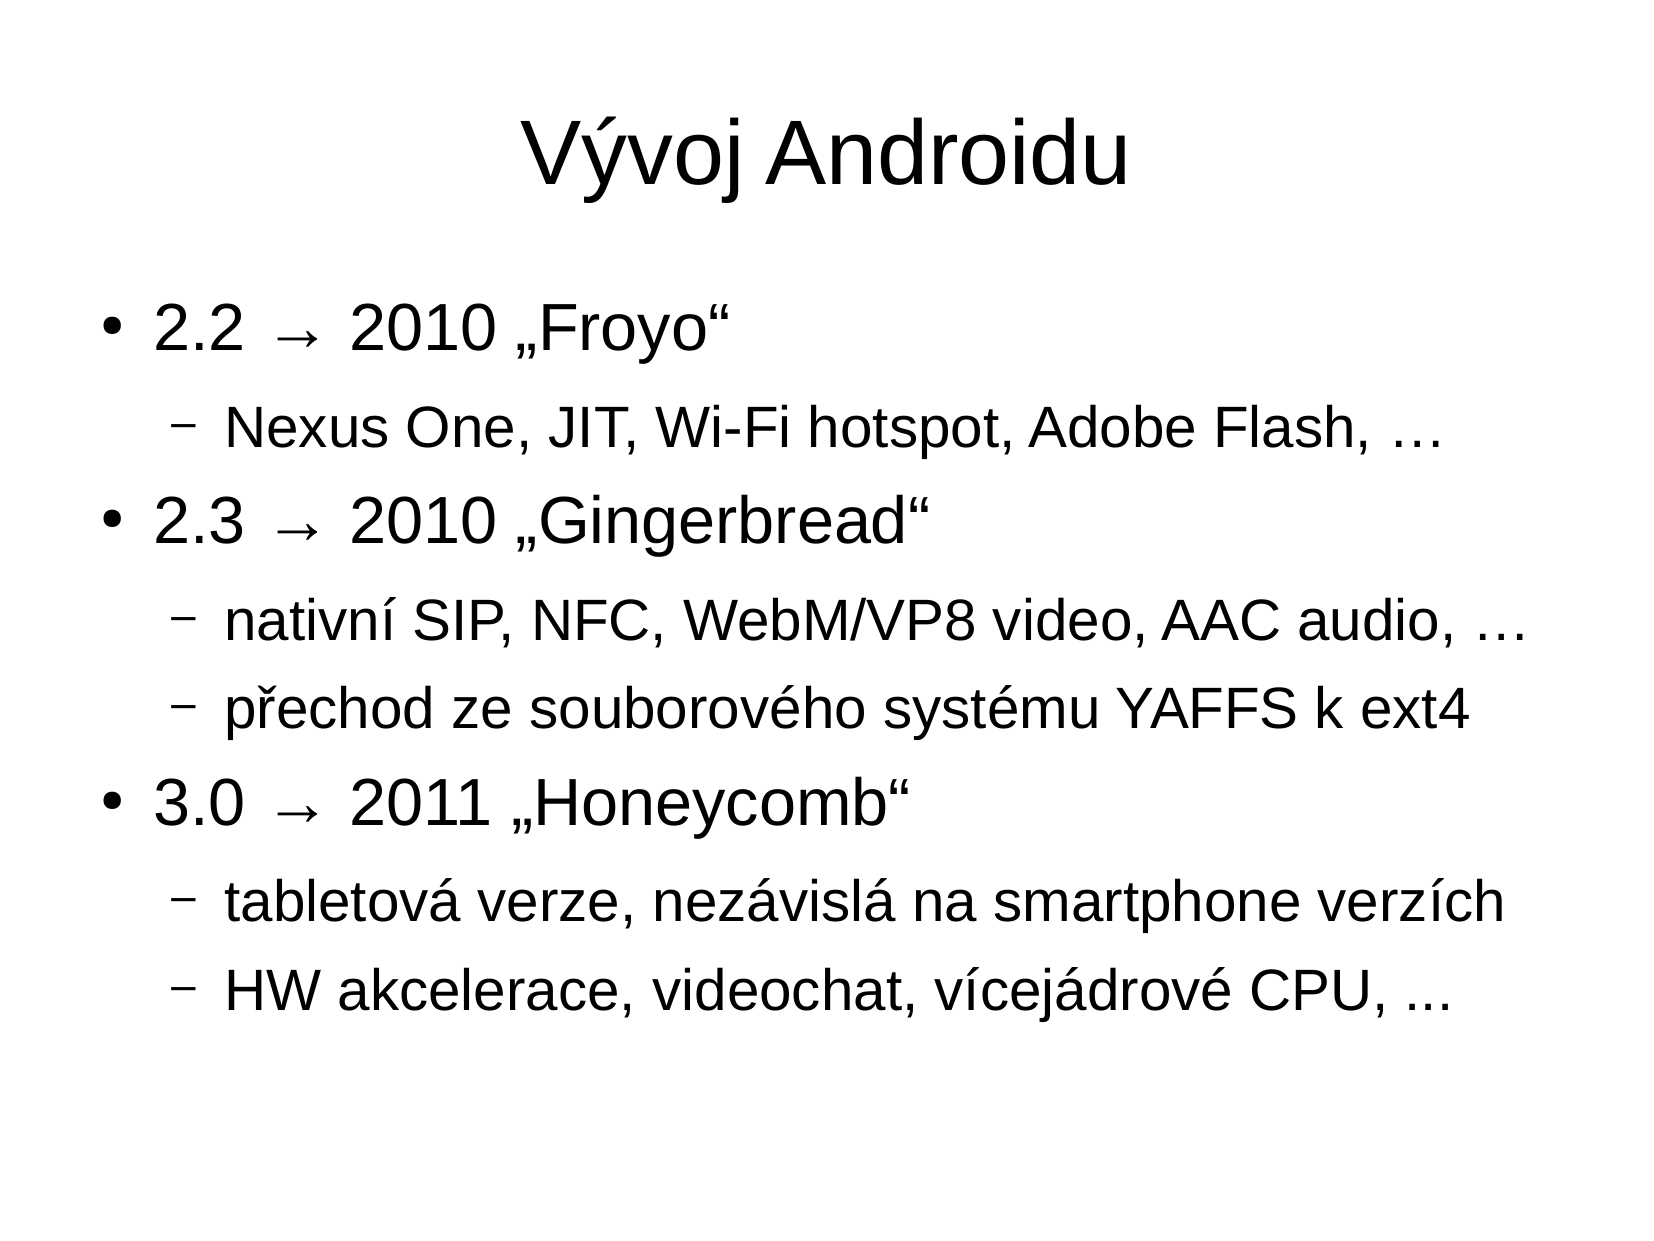

# Vývoj Androidu
2.2 → 2010 „Froyo“
Nexus One, JIT, Wi-Fi hotspot, Adobe Flash, …
2.3 → 2010 „Gingerbread“
nativní SIP, NFC, WebM/VP8 video, AAC audio, …
přechod ze souborového systému YAFFS k ext4
3.0 → 2011 „Honeycomb“
tabletová verze, nezávislá na smartphone verzích
HW akcelerace, videochat, vícejádrové CPU, ...